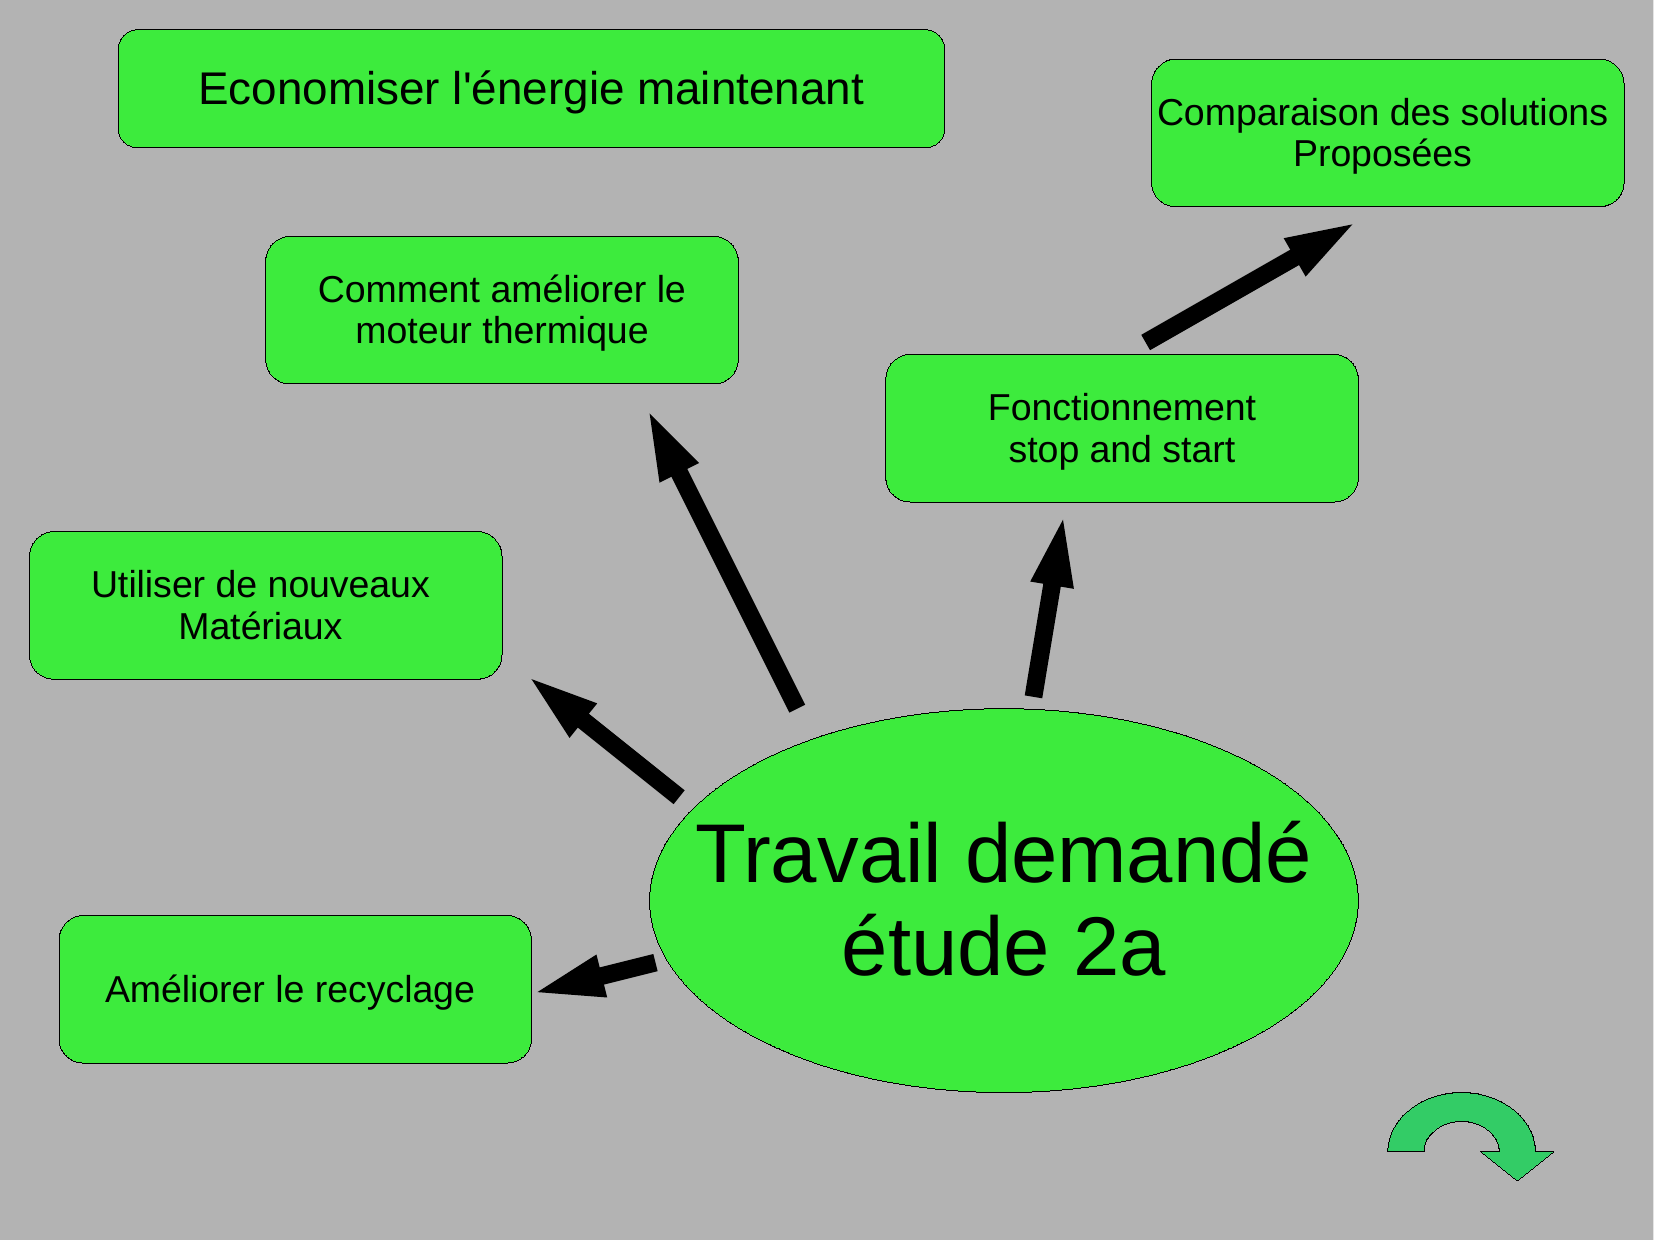

Economiser l'énergie maintenant
Comparaison des solutions
Proposées
Comment améliorer le
 moteur thermique
Fonctionnement
 stop and start
Utiliser de nouveaux
Matériaux
Travail demandé
 étude 2a
Améliorer le recyclage